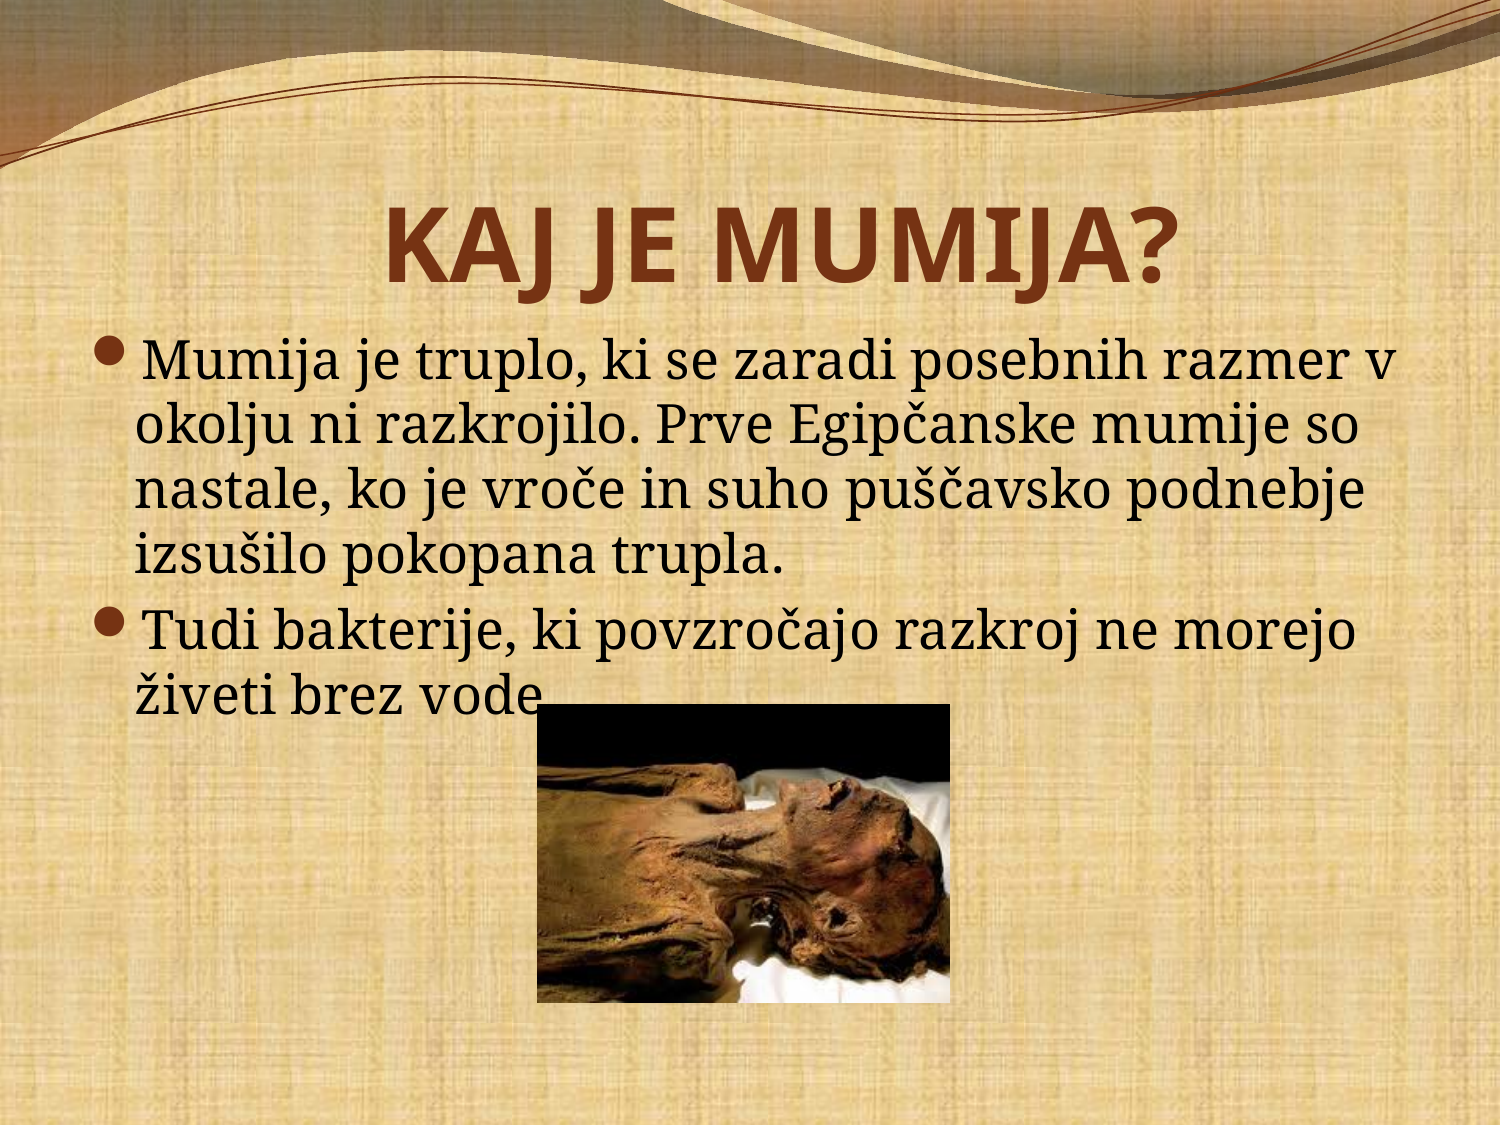

# Kaj je mumija?
Mumija je truplo, ki se zaradi posebnih razmer v okolju ni razkrojilo. Prve Egipčanske mumije so nastale, ko je vroče in suho puščavsko podnebje izsušilo pokopana trupla.
Tudi bakterije, ki povzročajo razkroj ne morejo živeti brez vode.